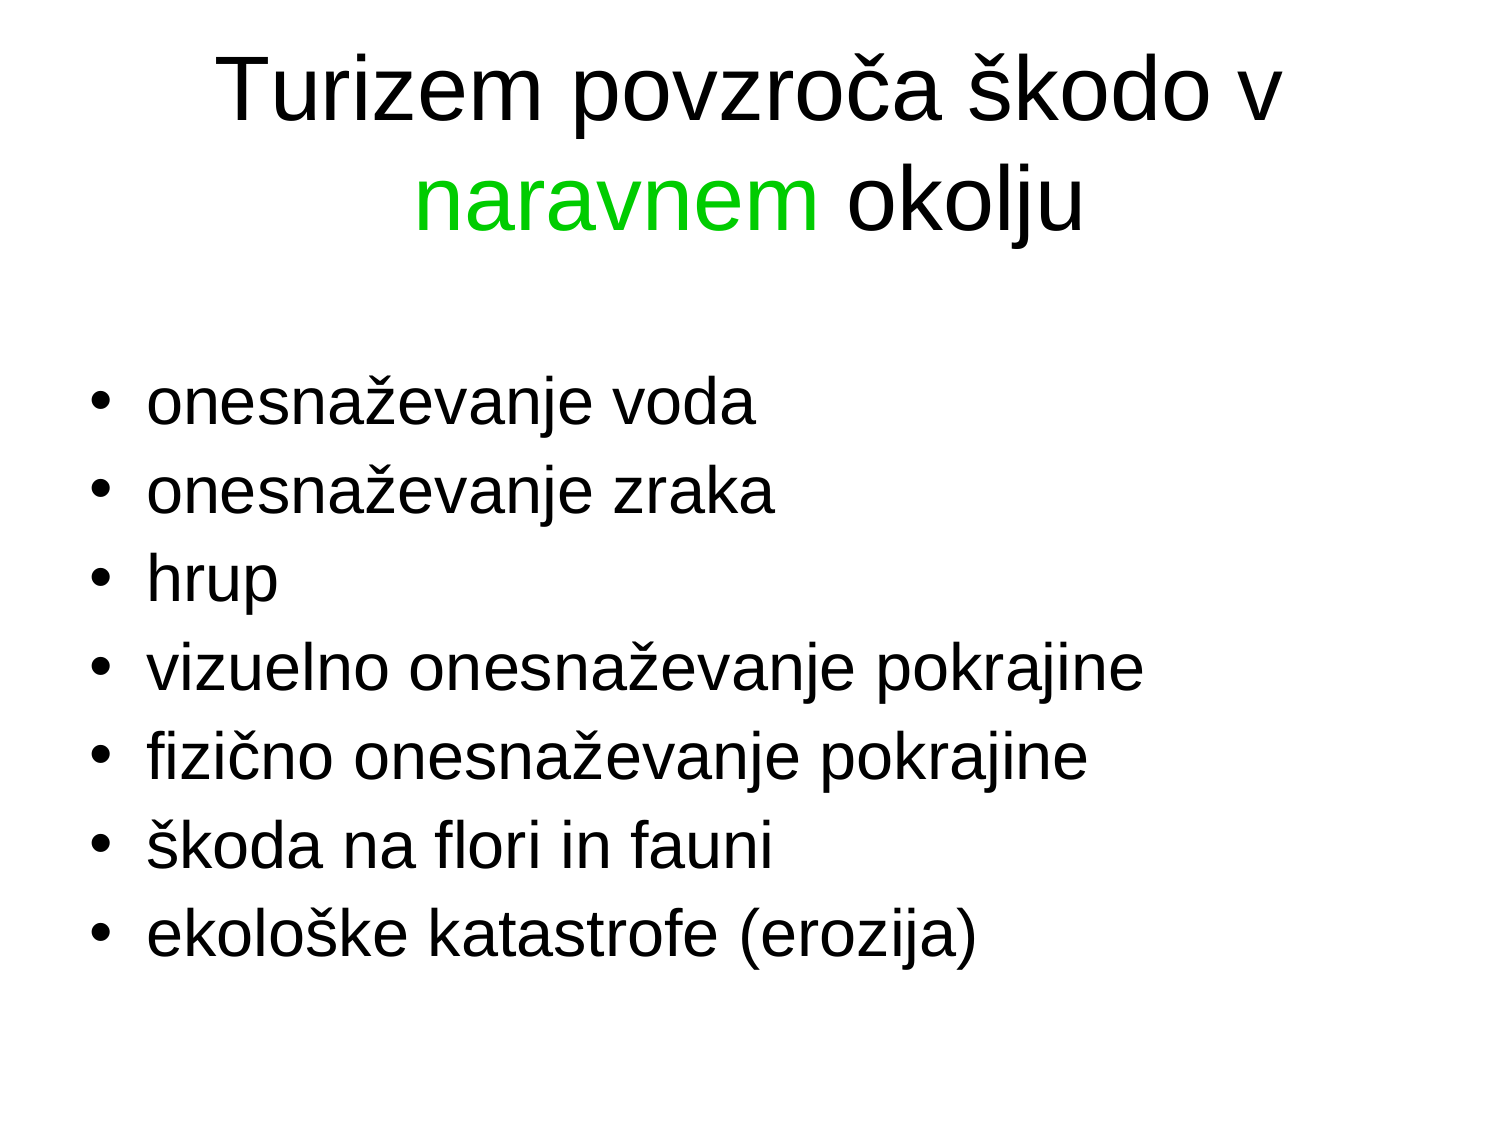

# Turizem povzroča škodo v naravnem okolju
onesnaževanje voda
onesnaževanje zraka
hrup
vizuelno onesnaževanje pokrajine
fizično onesnaževanje pokrajine
škoda na flori in fauni
ekološke katastrofe (erozija)